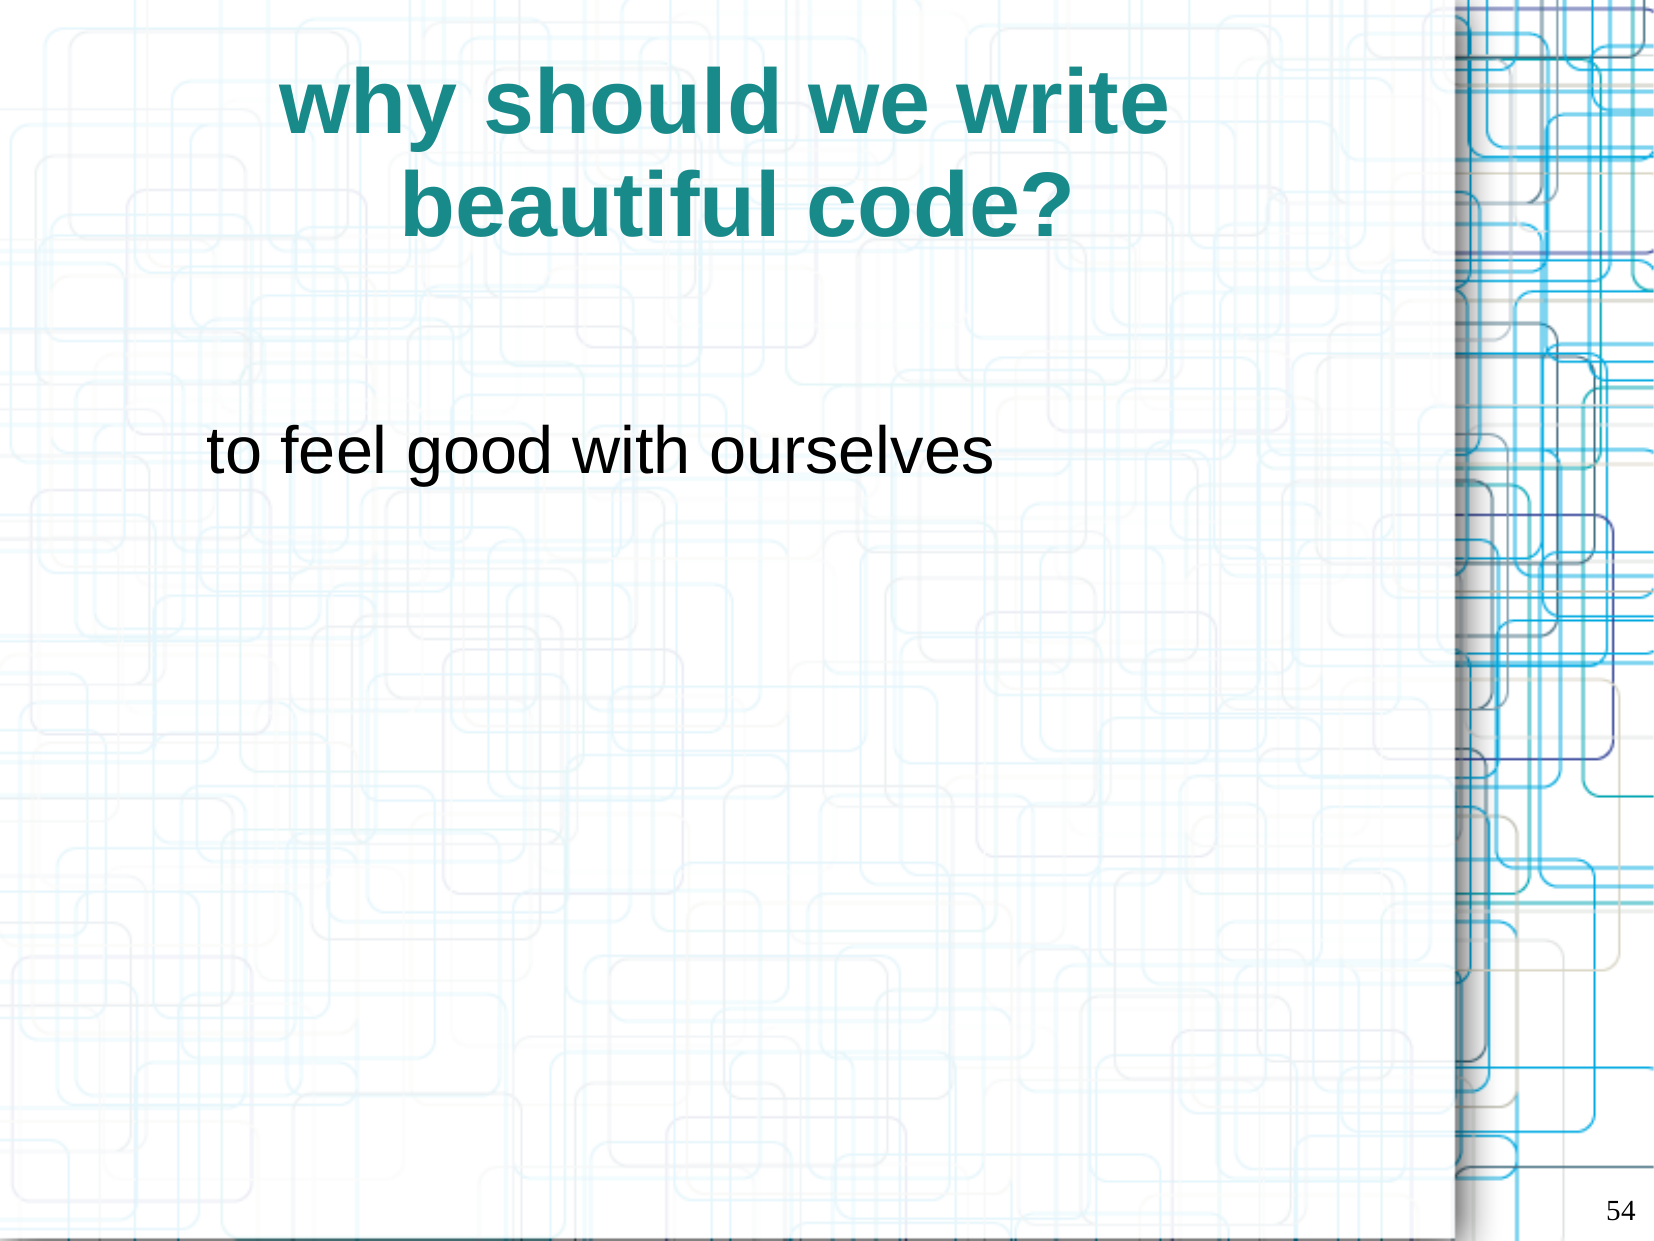

# why should we write beautiful code?
to feel good with ourselves
54